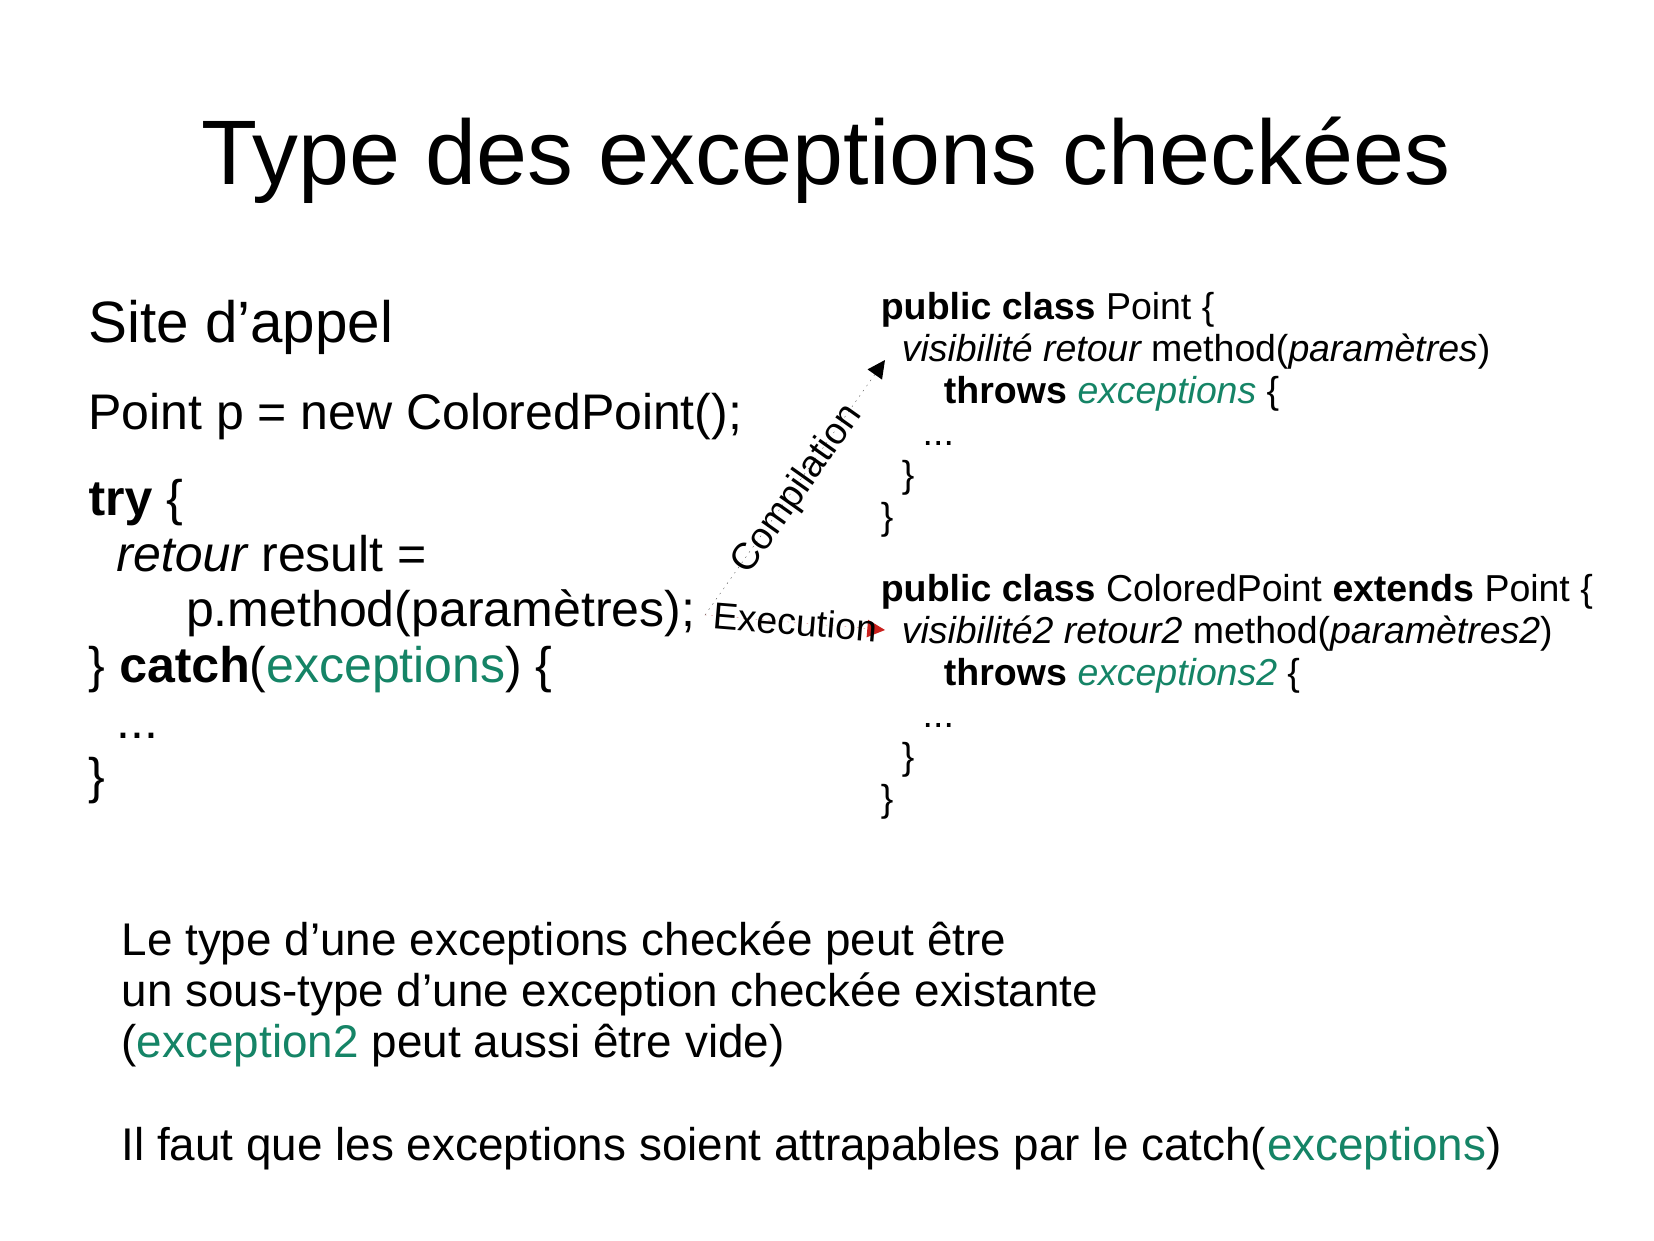

# Type des exceptions checkées
public class Point {
 visibilité retour method(paramètres)
 throws exceptions {
 ...
 }
}
public class ColoredPoint extends Point {
 visibilité2 retour2 method(paramètres2)
 throws exceptions2 {
 ...
 }
}
Site d’appel
Point p = new ColoredPoint();
try {
 retour result =
 p.method(paramètres);
} catch(exceptions) {
 ...
}
Compilation
Execution
Le type d’une exceptions checkée peut être
un sous-type d’une exception checkée existante
(exception2 peut aussi être vide)
Il faut que les exceptions soient attrapables par le catch(exceptions)